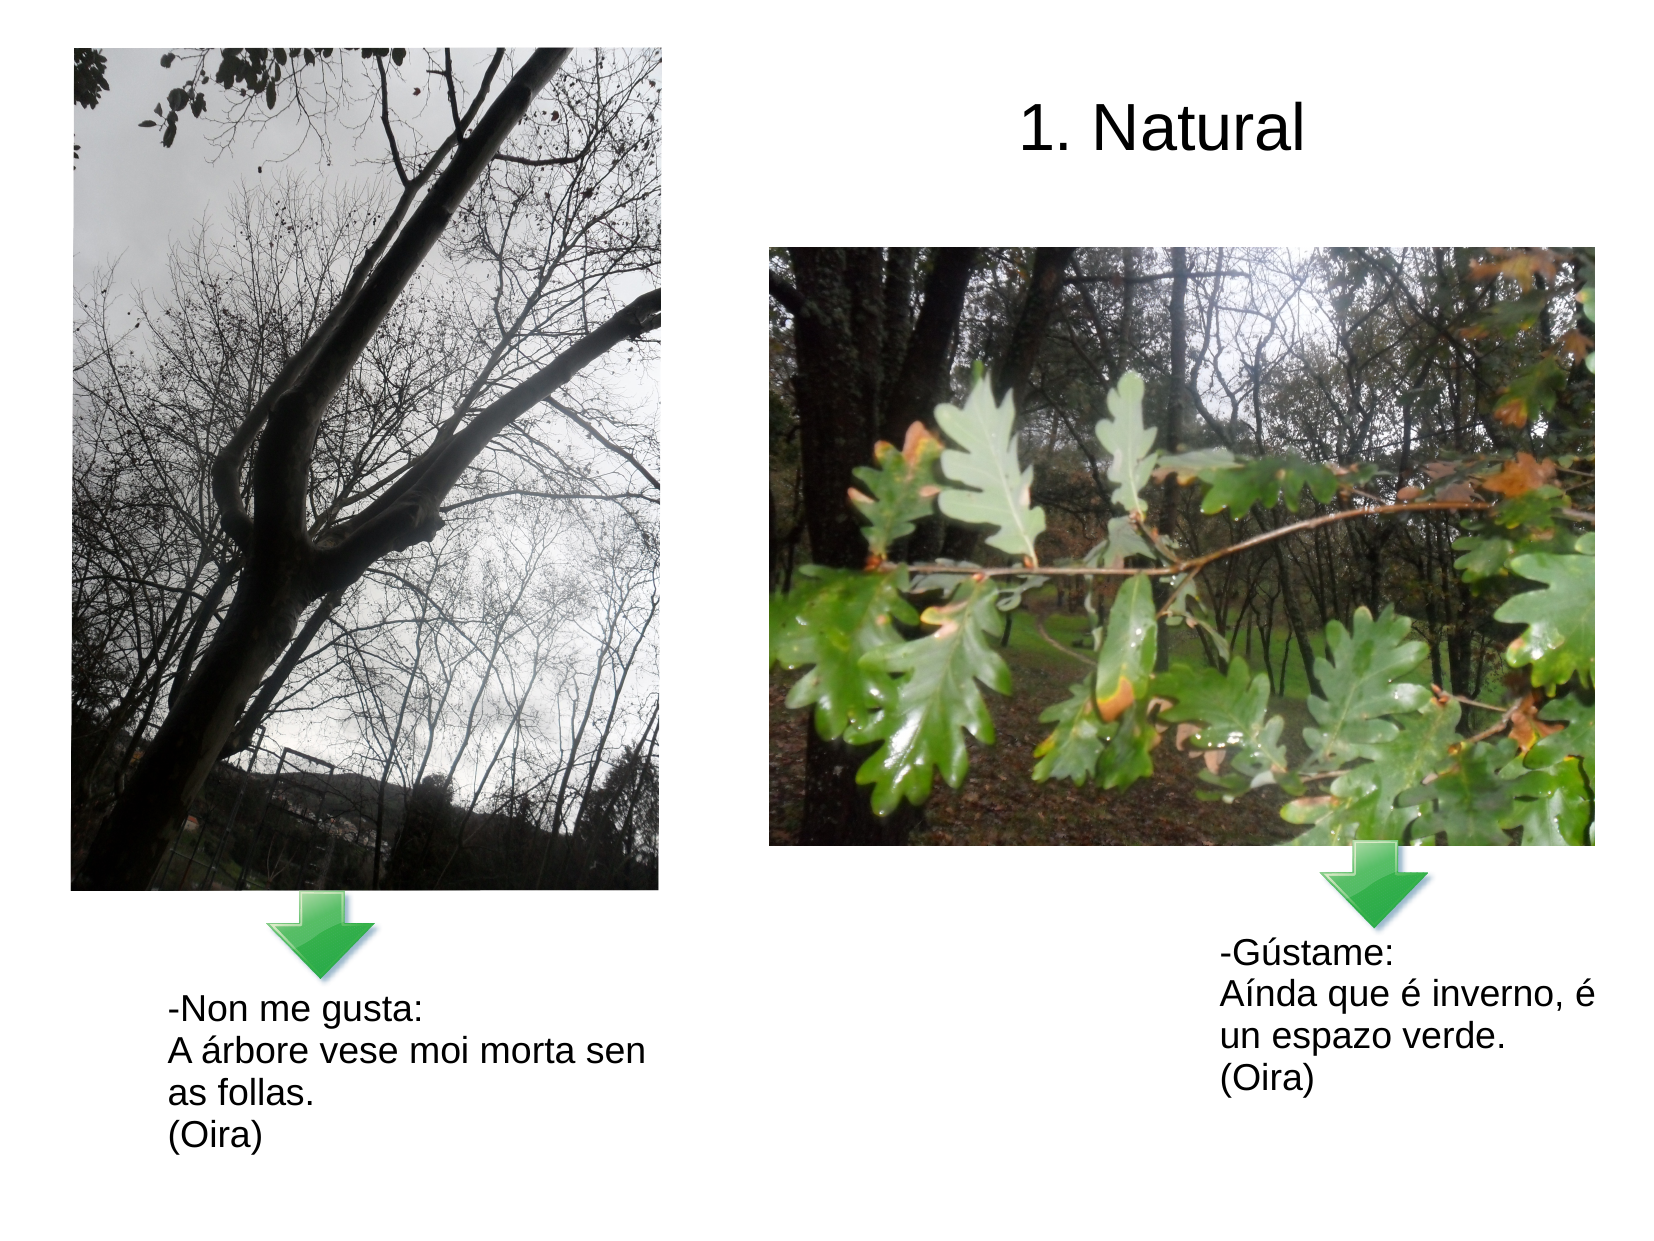

1. Natural
-Gústame:
Aínda que é inverno, é
un espazo verde.
(Oira)
-Non me gusta:
A árbore vese moi morta sen
as follas.
(Oira)